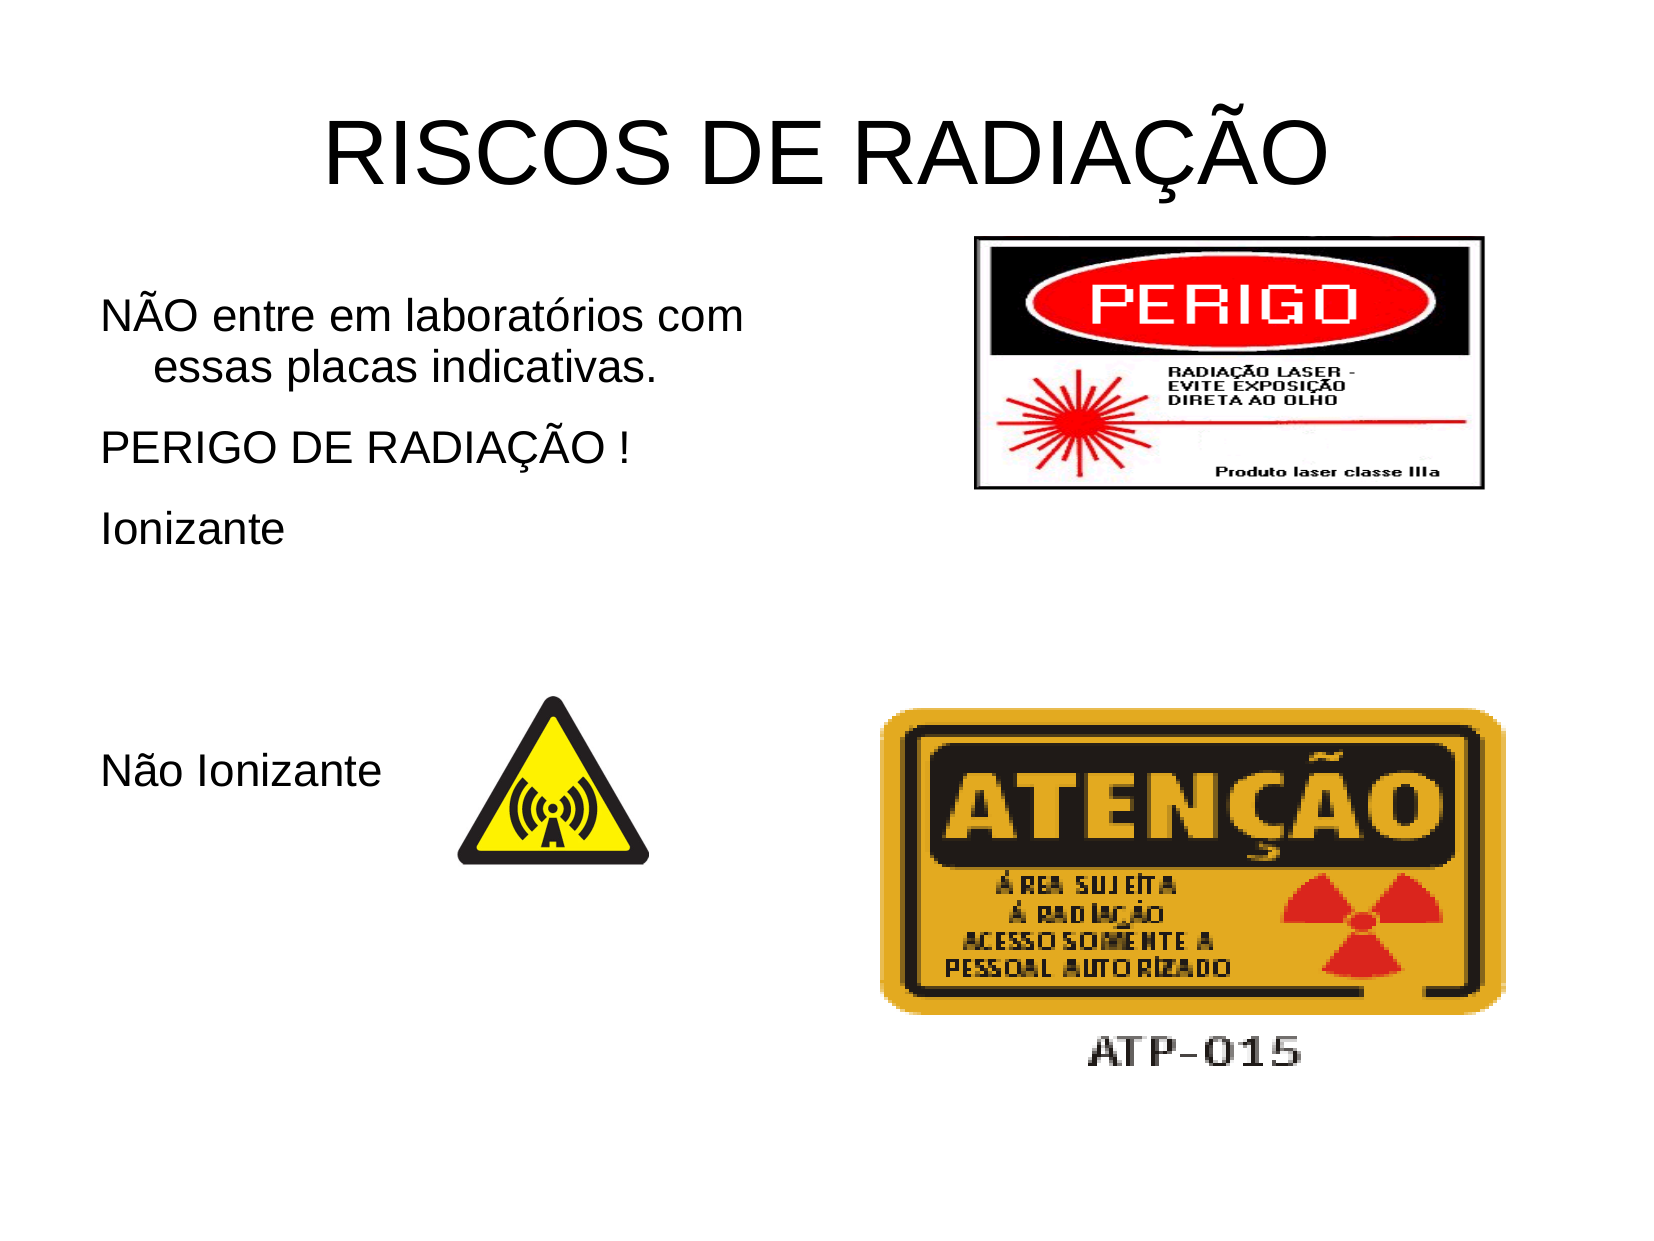

# RISCOS DE RADIAÇÃO
NÃO entre em laboratórios com essas placas indicativas.
PERIGO DE RADIAÇÃO !
Ionizante
Não Ionizante